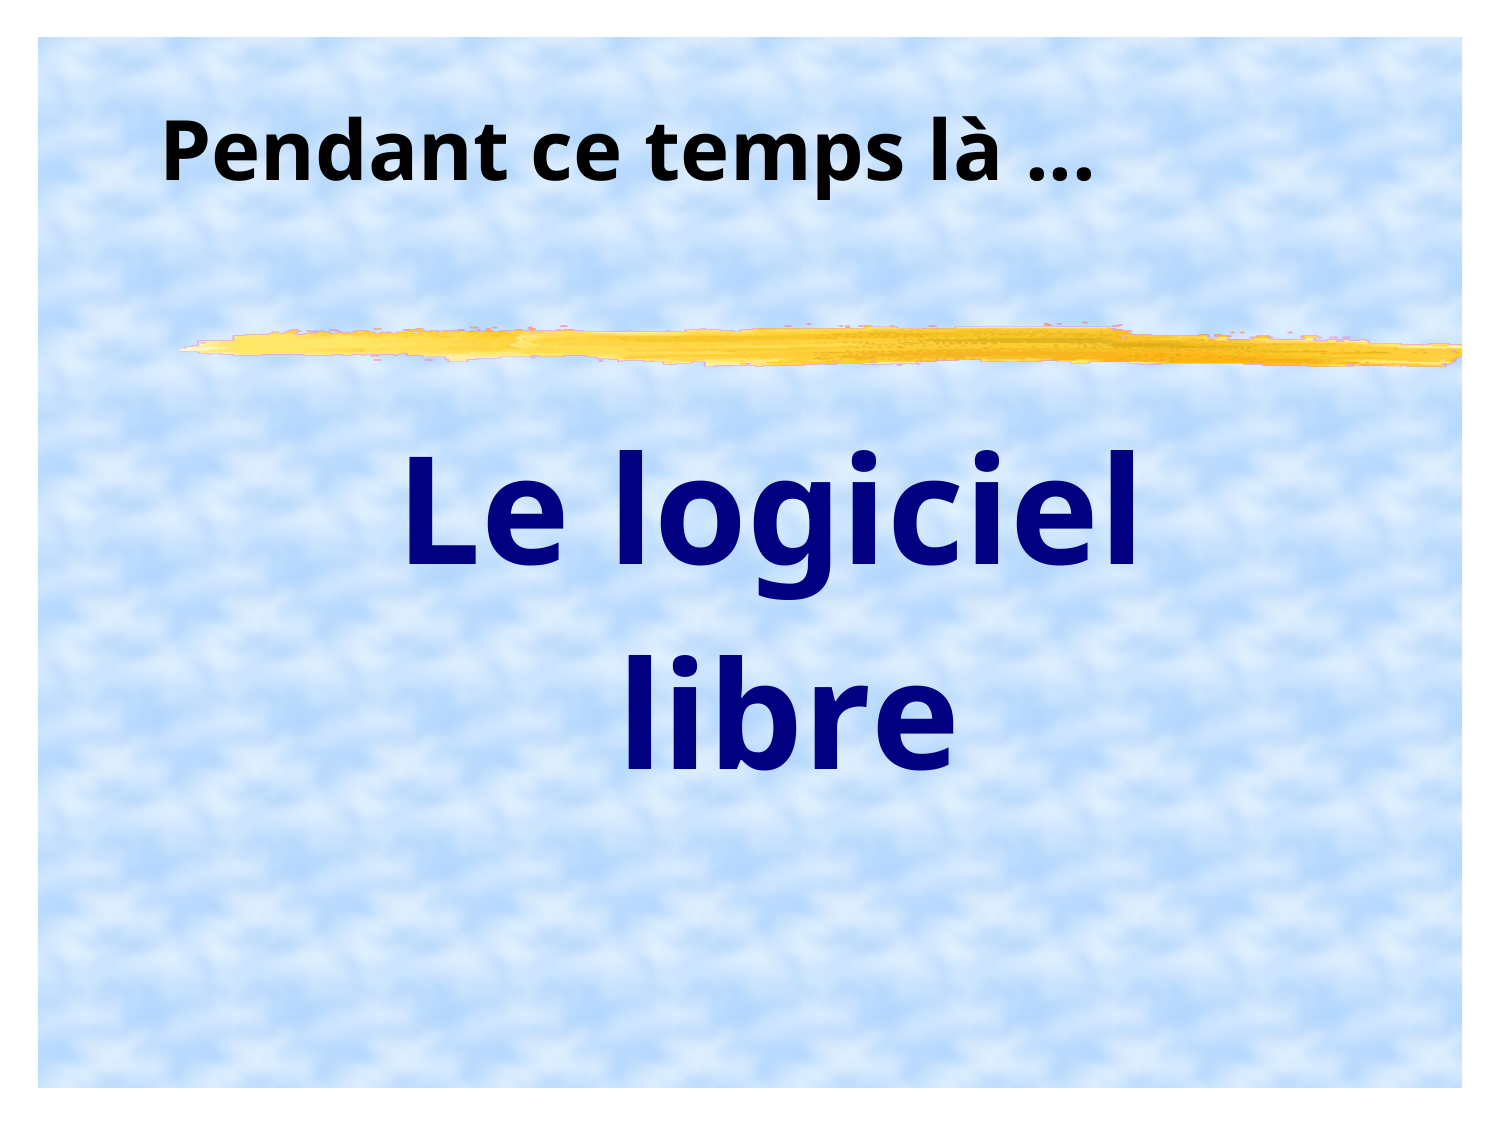

# Pendant ce temps là ...
Le logiciel libre